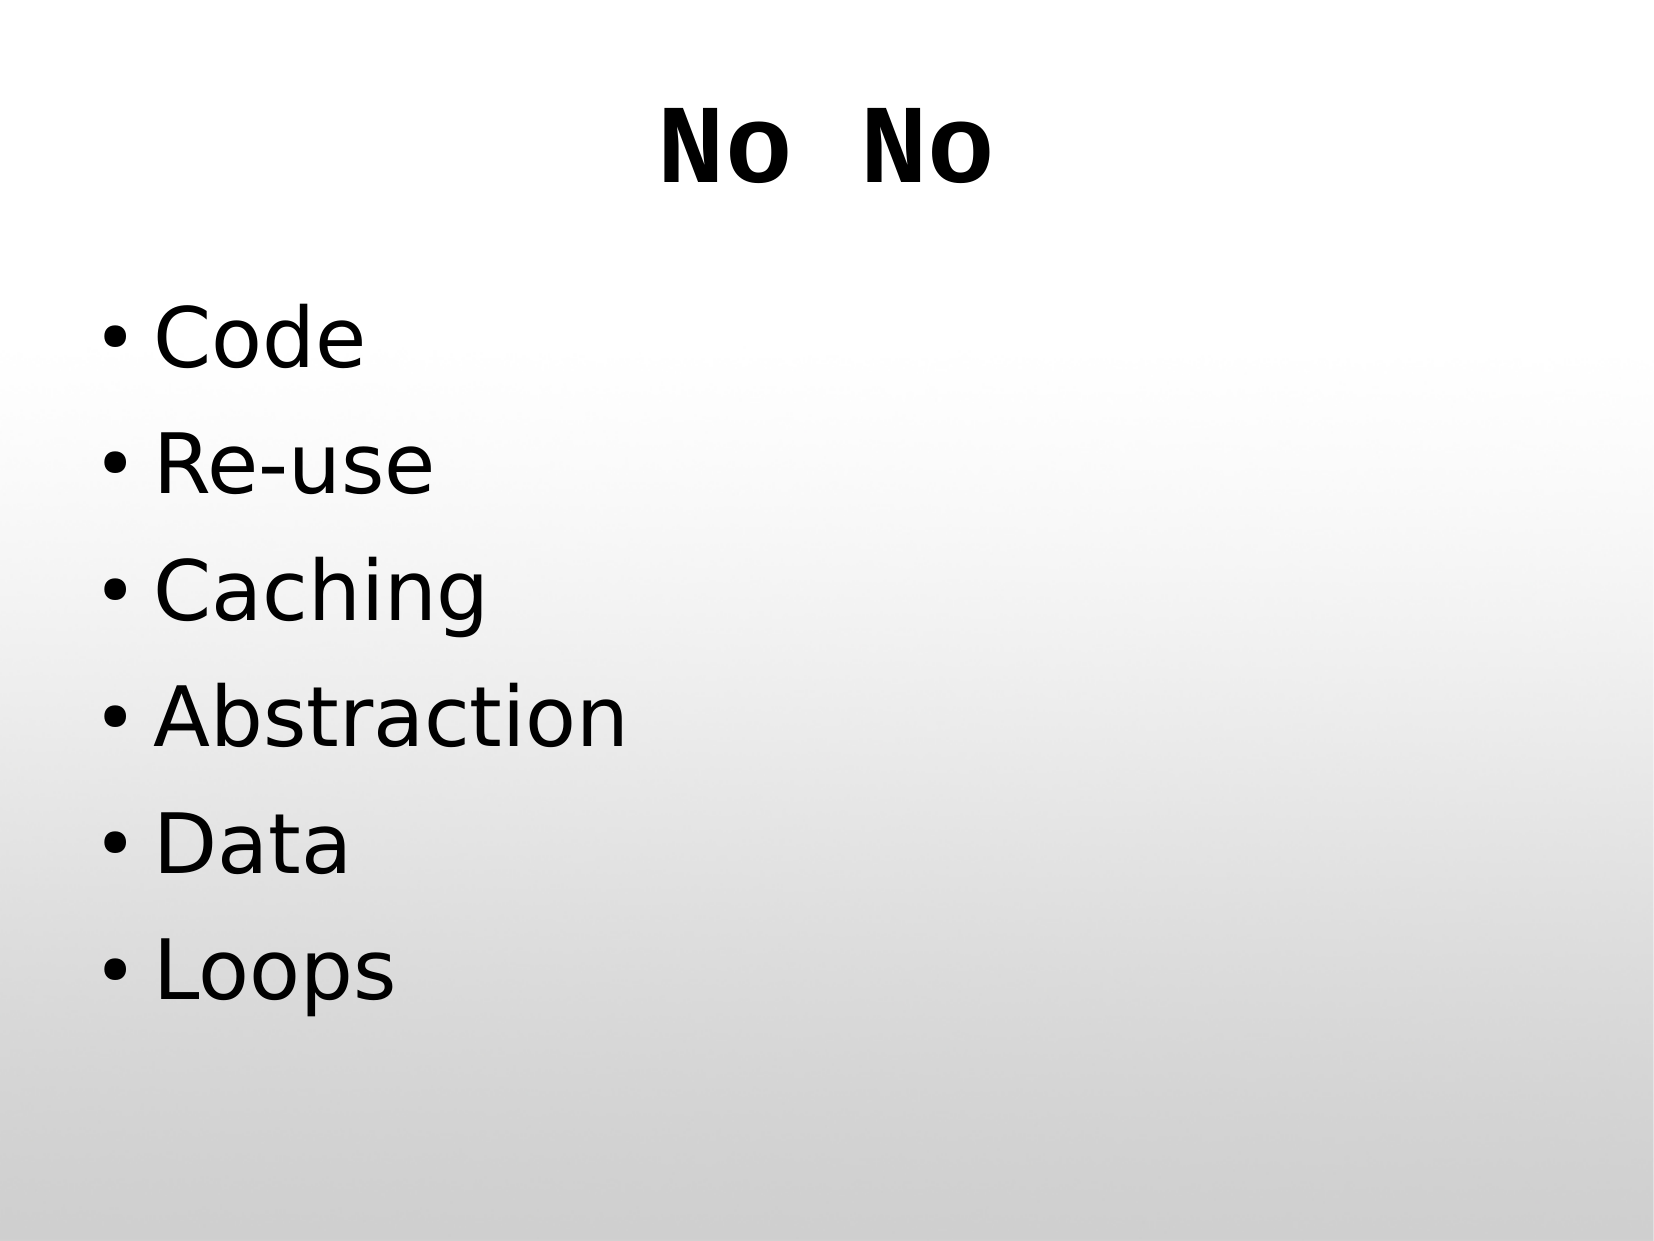

# No No
Code
Re-use
Caching
Abstraction
Data
Loops